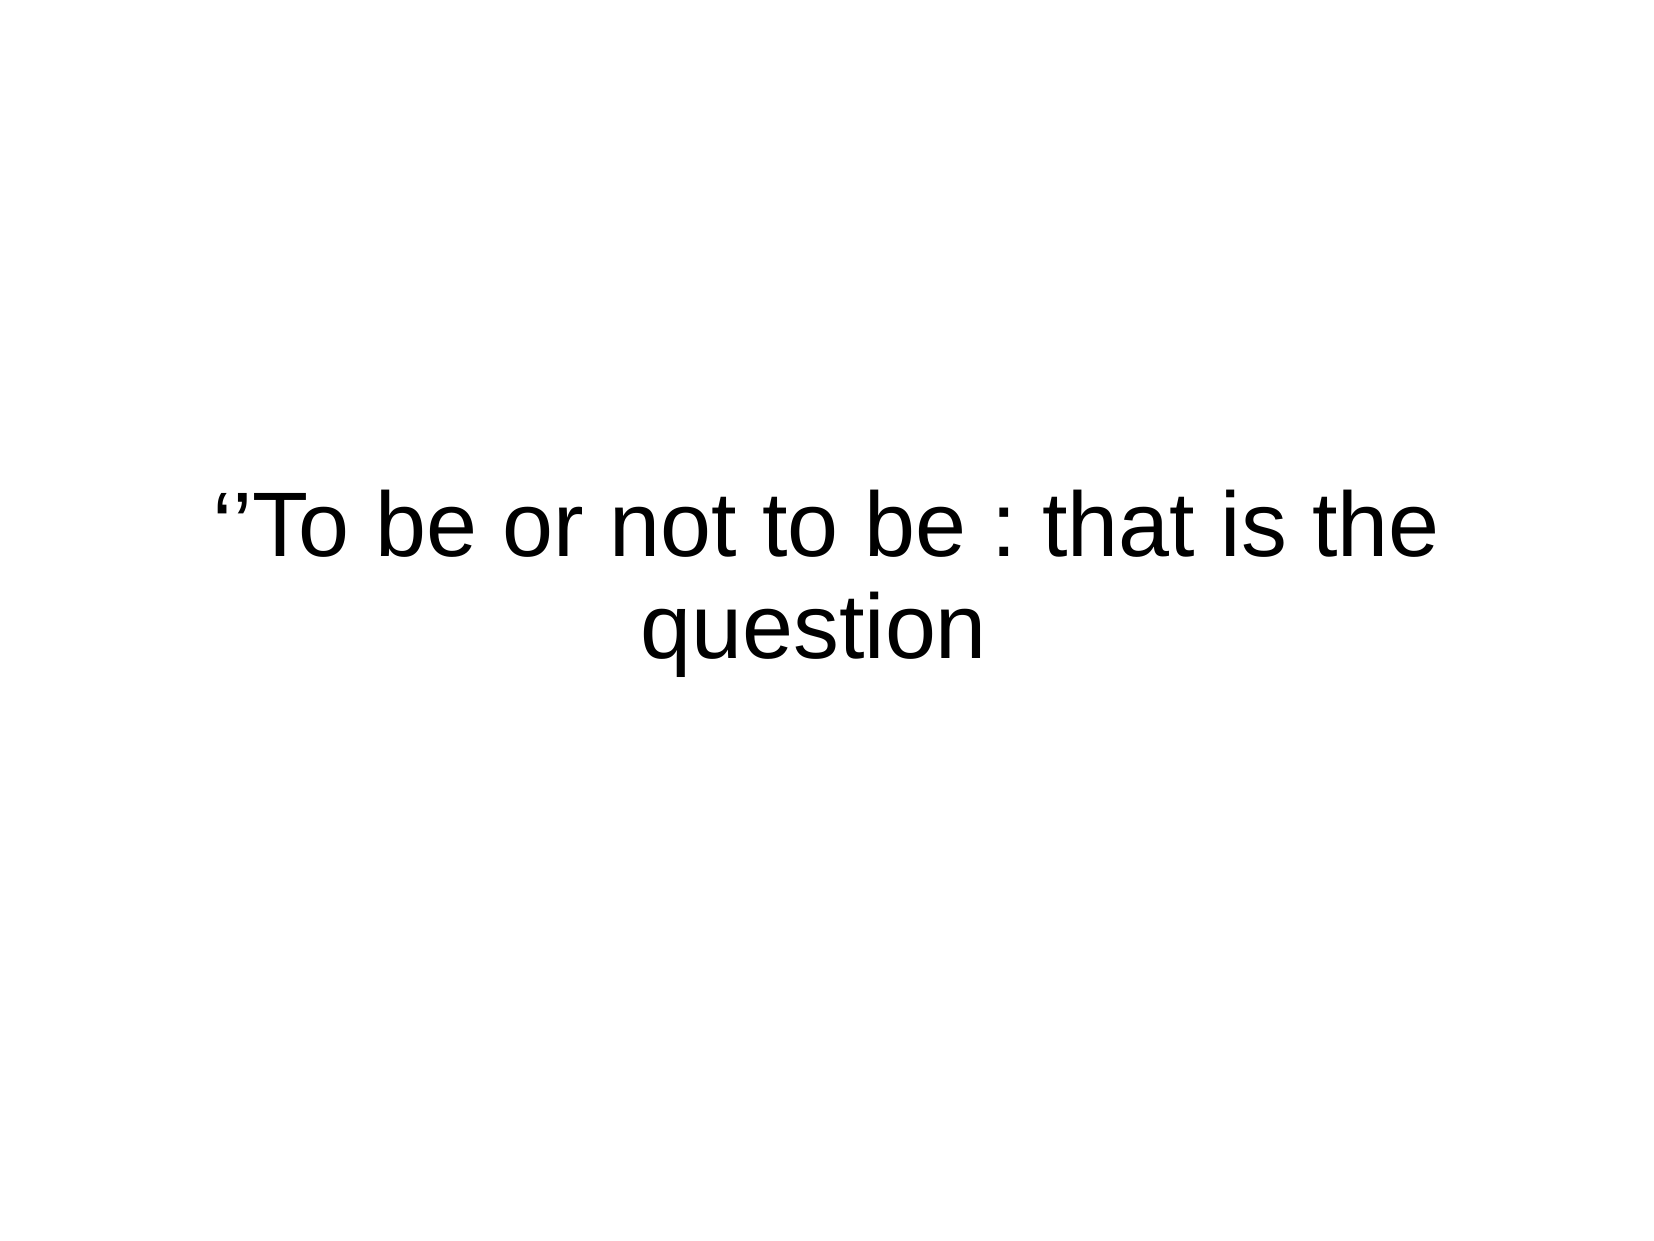

# ‘’To be or not to be : that is the question